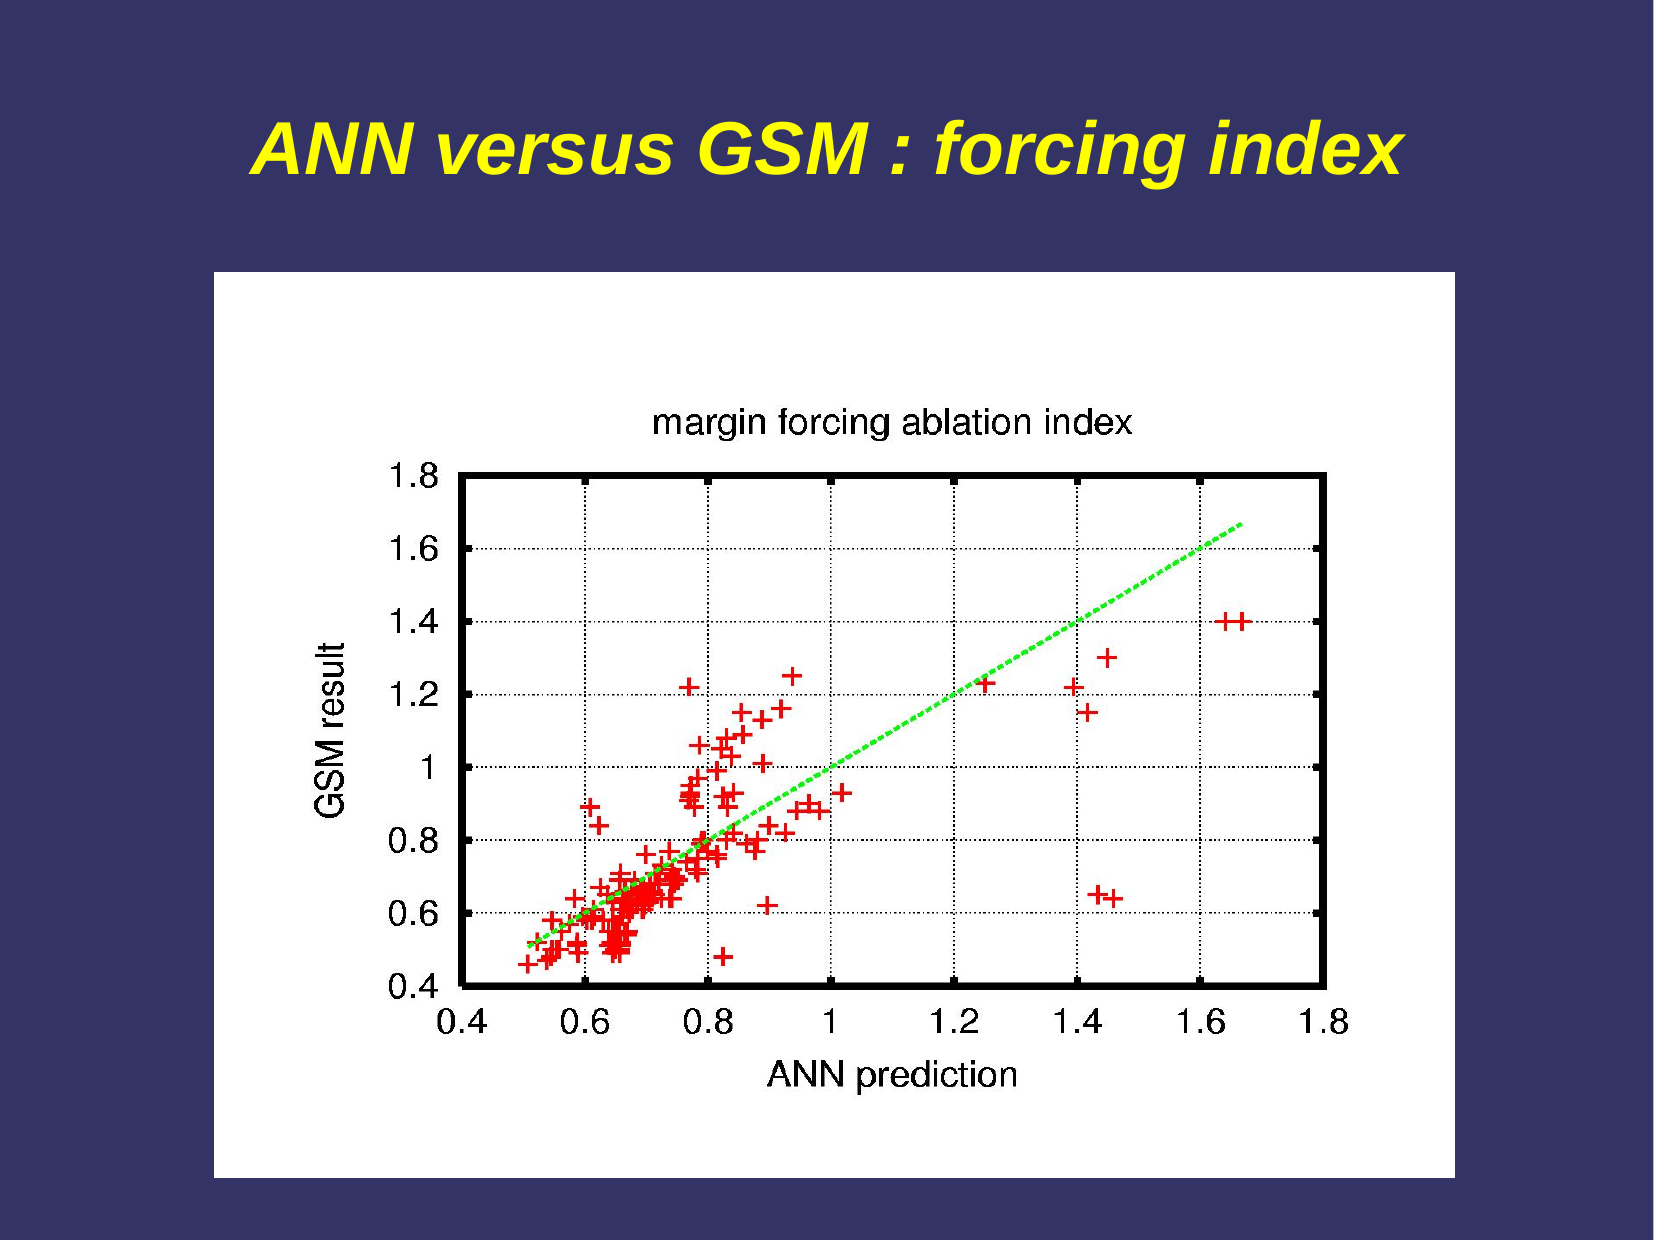

# ANN versus GSM : forcing index